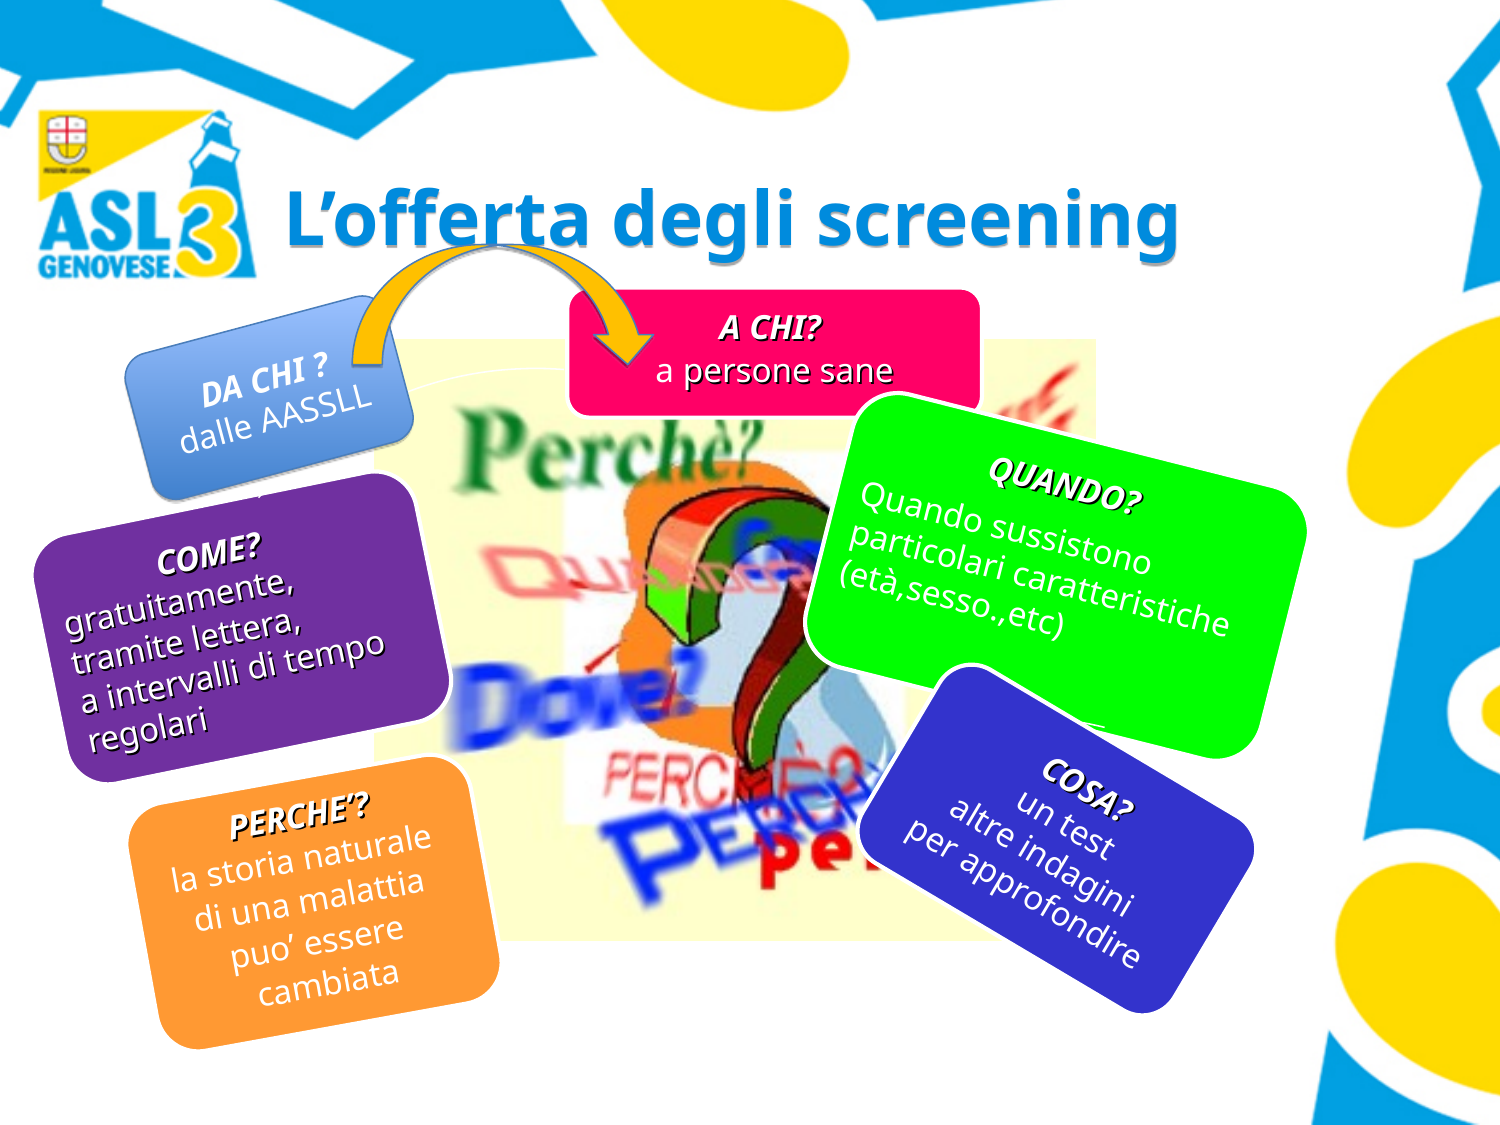

# L’offerta degli screening
A CHI?
a persone sane
QUANDO?
Quando sussistono
particolari caratteristiche
(età,sesso.,etc)
COME?
gratuitamente,
tramite lettera,
a intervalli di tempo regolari
COSA?
un test
altre indagini
per approfondire
PERCHE’?
la storia naturale
di una malattia
puo’ essere
cambiata
DA CHI ?
dalle AASSLL